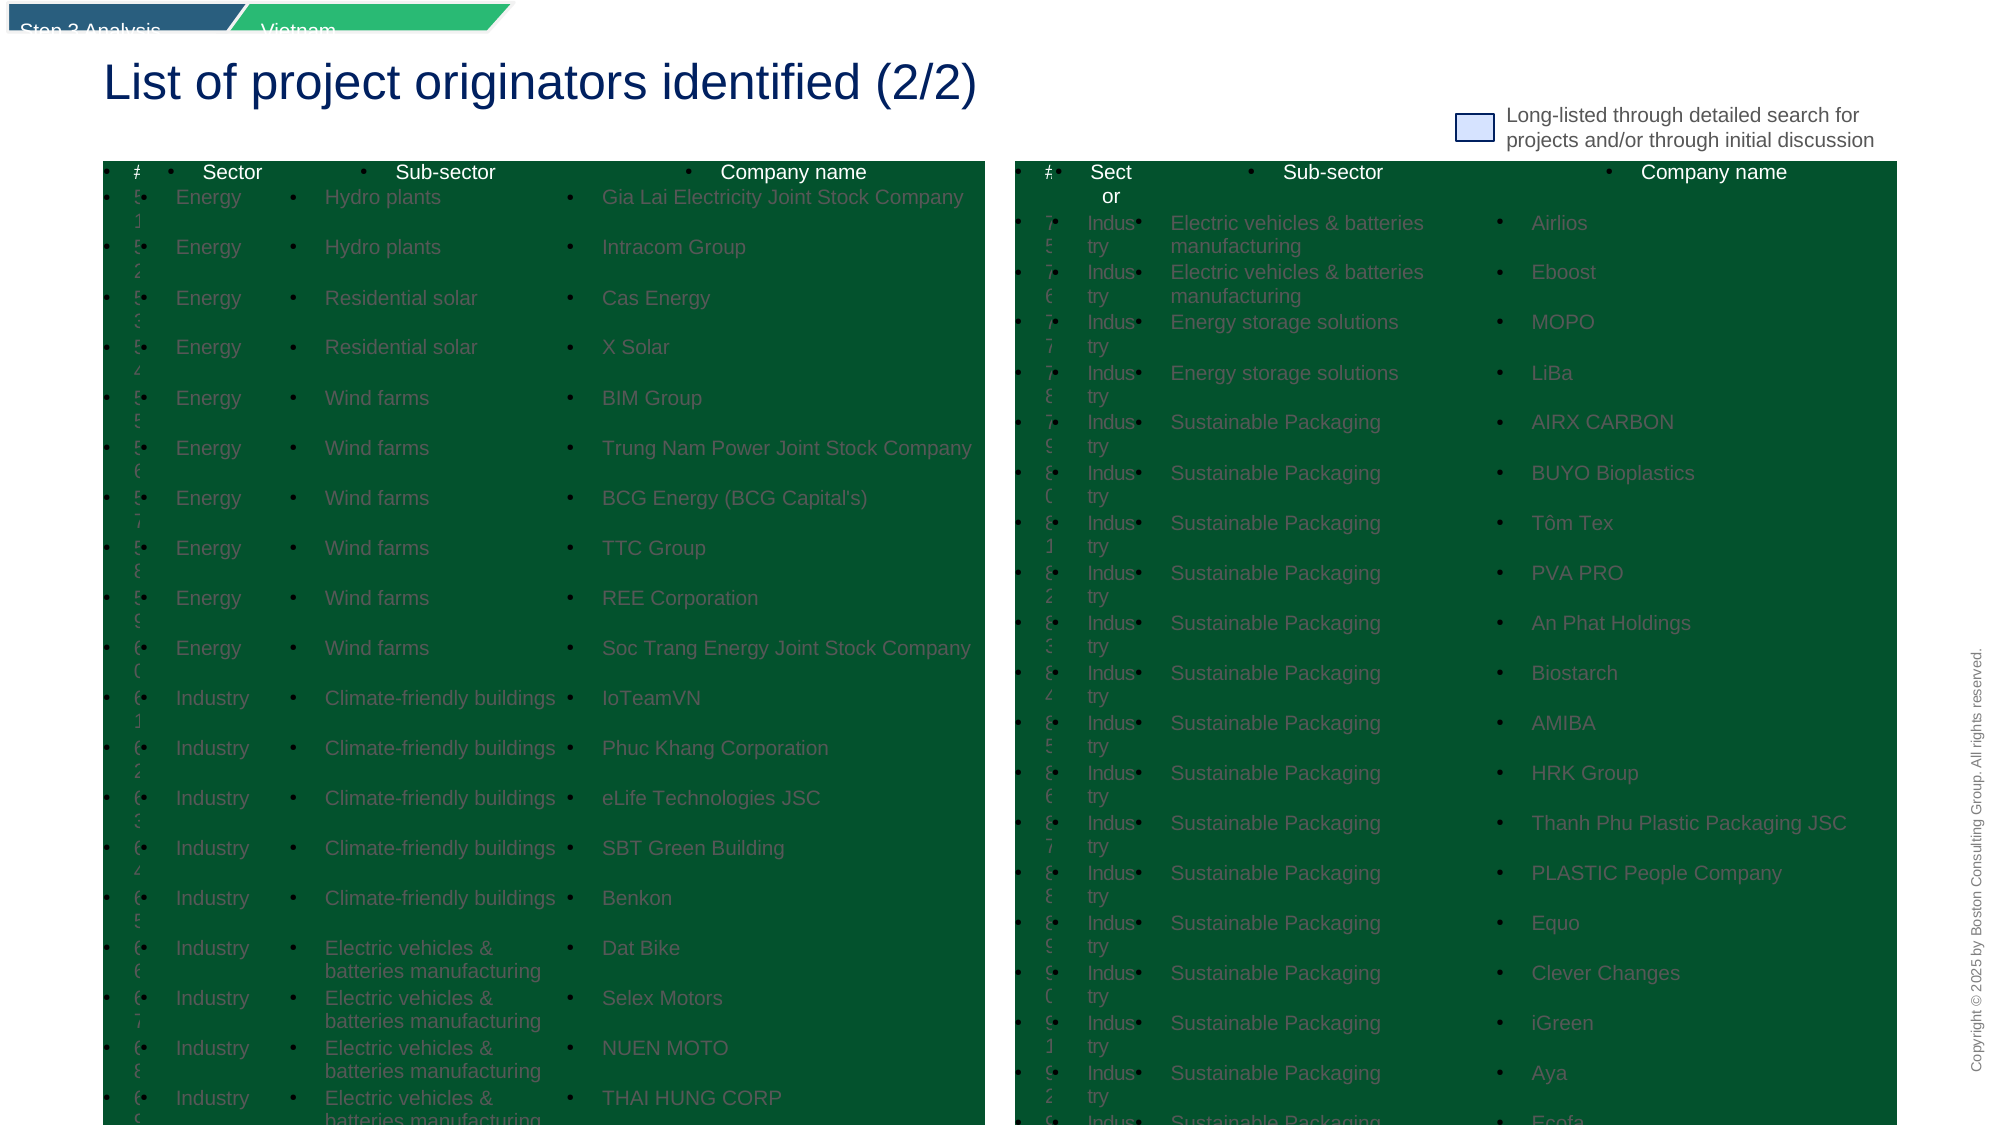

Step 3 Analysis
Vietnam
# List of project originators identified (2/2)
Long-listed through detailed search for projects and/or through initial discussion
| # | Sector | Sub-sector | Company name |
| --- | --- | --- | --- |
| 51 | Energy | Hydro plants | Gia Lai Electricity Joint Stock Company |
| 52 | Energy | Hydro plants | Intracom Group |
| 53 | Energy | Residential solar | Cas Energy |
| 54 | Energy | Residential solar | X Solar |
| 55 | Energy | Wind farms | BIM Group |
| 56 | Energy | Wind farms | Trung Nam Power Joint Stock Company |
| 57 | Energy | Wind farms | BCG Energy (BCG Capital's) |
| 58 | Energy | Wind farms | TTC Group |
| 59 | Energy | Wind farms | REE Corporation |
| 60 | Energy | Wind farms | Soc Trang Energy Joint Stock Company |
| 61 | Industry | Climate-friendly buildings | IoTeamVN |
| 62 | Industry | Climate-friendly buildings | Phuc Khang Corporation |
| 63 | Industry | Climate-friendly buildings | eLife Technologies JSC |
| 64 | Industry | Climate-friendly buildings | SBT Green Building |
| 65 | Industry | Climate-friendly buildings | Benkon |
| 66 | Industry | Electric vehicles & batteries manufacturing | Dat Bike |
| 67 | Industry | Electric vehicles & batteries manufacturing | Selex Motors |
| 68 | Industry | Electric vehicles & batteries manufacturing | NUEN MOTO |
| 69 | Industry | Electric vehicles & batteries manufacturing | THAI HUNG CORP |
| 70 | Industry | Electric vehicles & batteries manufacturing | Cababa Motor |
| 71 | Industry | Electric vehicles & batteries manufacturing | Wiibike |
| 72 | Industry | Electric vehicles & batteries manufacturing | Anbico |
| 73 | Industry | Electric vehicles & batteries manufacturing | DK Bike |
| 74 | Industry | Electric vehicles & batteries manufacturing | Detech |
| # | Sector | Sub-sector | Company name |
| --- | --- | --- | --- |
| 75 | Industry | Electric vehicles & batteries manufacturing | Airlios |
| 76 | Industry | Electric vehicles & batteries manufacturing | Eboost |
| 77 | Industry | Energy storage solutions | MOPO |
| 78 | Industry | Energy storage solutions | LiBa |
| 79 | Industry | Sustainable Packaging | AIRX CARBON |
| 80 | Industry | Sustainable Packaging | BUYO Bioplastics |
| 81 | Industry | Sustainable Packaging | Tôm Tex |
| 82 | Industry | Sustainable Packaging | PVA PRO |
| 83 | Industry | Sustainable Packaging | An Phat Holdings |
| 84 | Industry | Sustainable Packaging | Biostarch |
| 85 | Industry | Sustainable Packaging | AMIBA |
| 86 | Industry | Sustainable Packaging | HRK Group |
| 87 | Industry | Sustainable Packaging | Thanh Phu Plastic Packaging JSC |
| 88 | Industry | Sustainable Packaging | PLASTIC People Company |
| 89 | Industry | Sustainable Packaging | Equo |
| 90 | Industry | Sustainable Packaging | Clever Changes |
| 91 | Industry | Sustainable Packaging | iGreen |
| 92 | Industry | Sustainable Packaging | Aya |
| 93 | Industry | Sustainable Packaging | Ecofa |